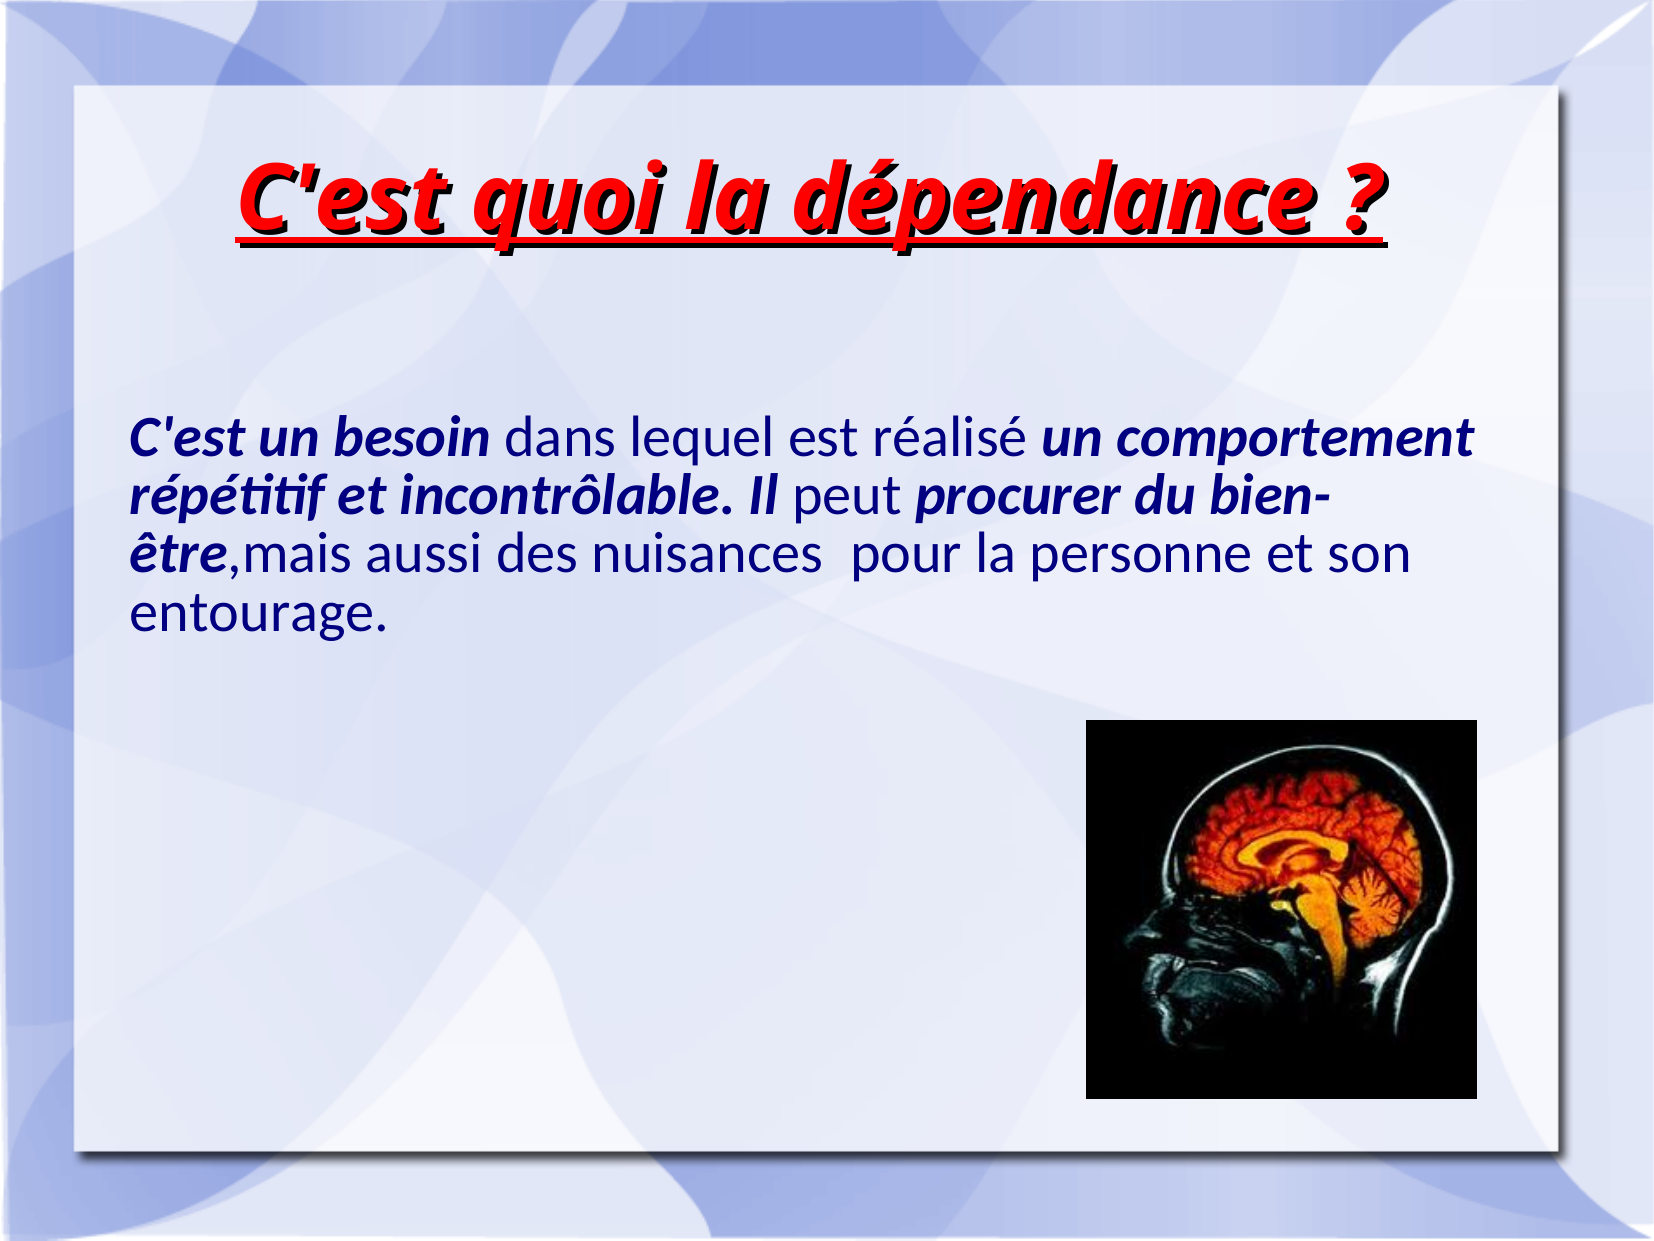

# C'est quoi la dépendance ?
C'est un besoin dans lequel est réalisé un comportement répétitif et incontrôlable. Il peut procurer du bien-être,mais aussi des nuisances pour la personne et son entourage.